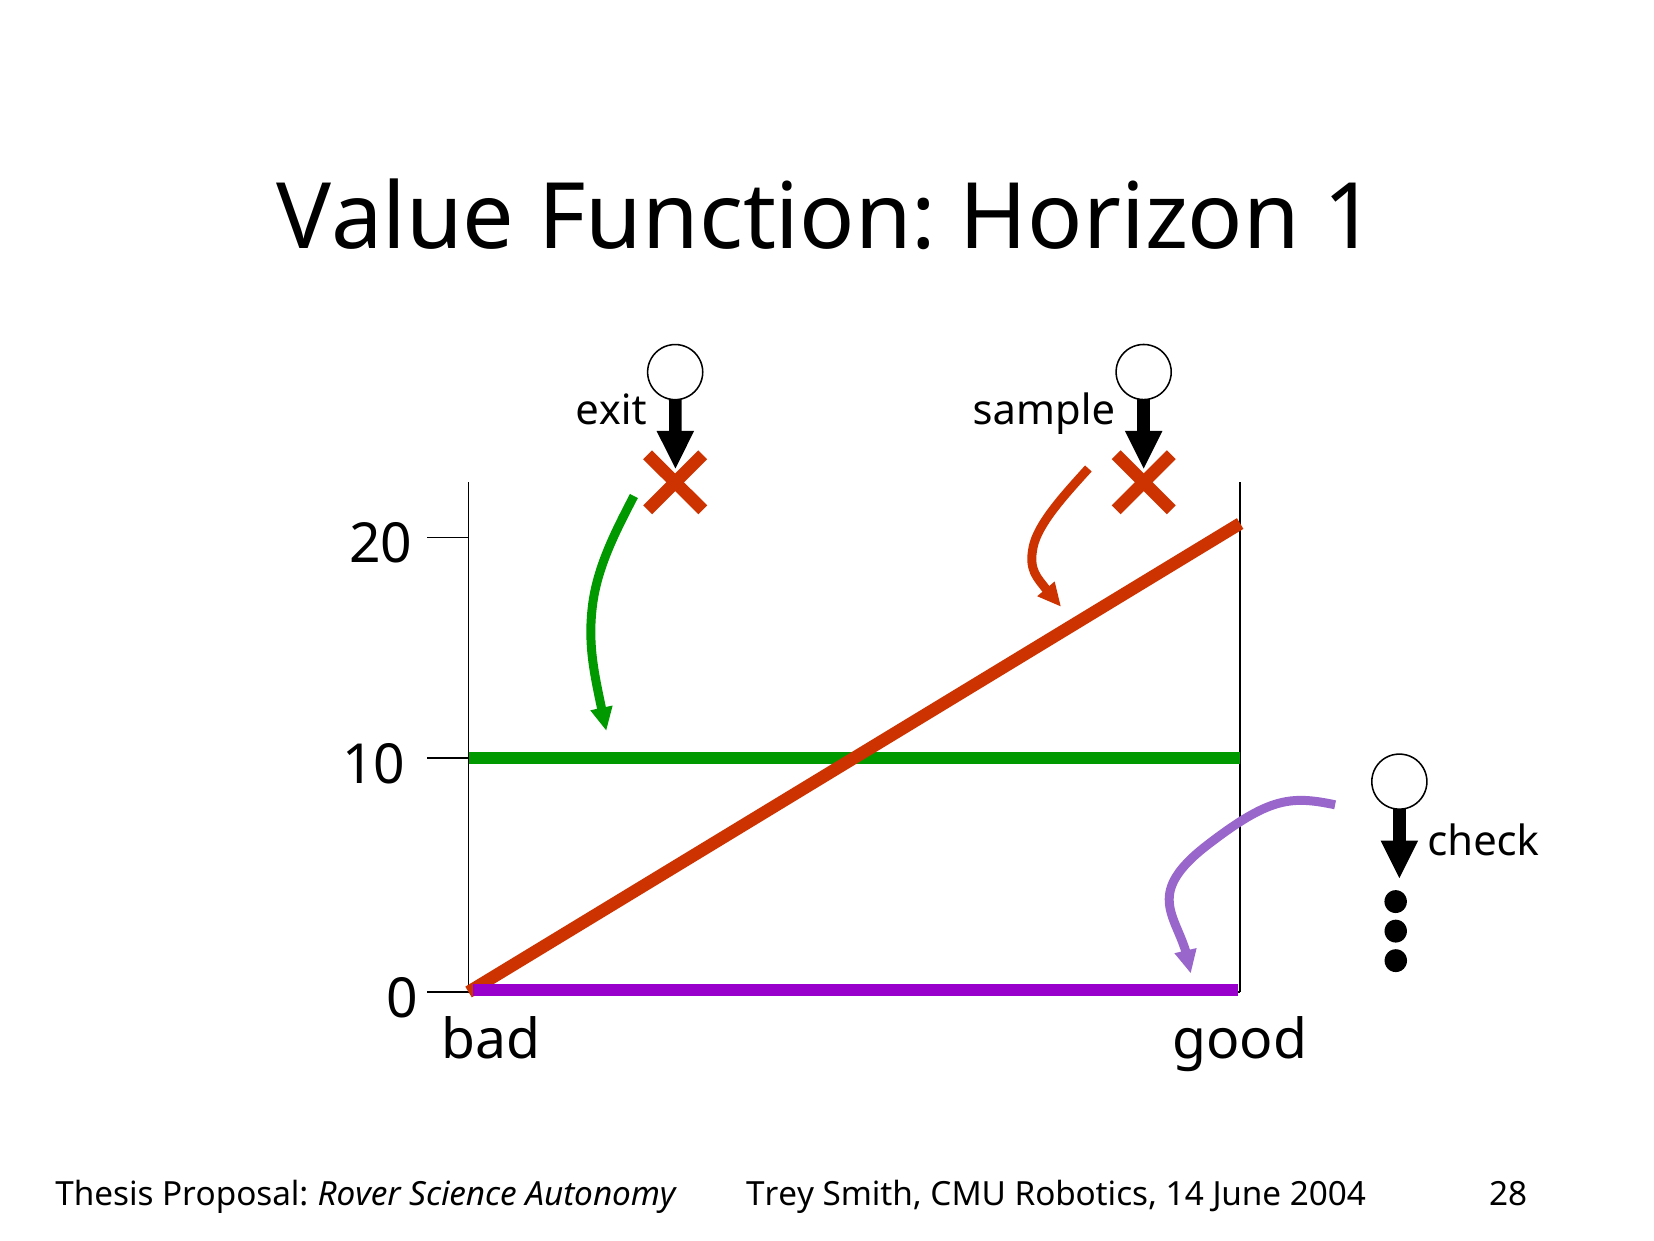

# Value Function: Horizon 1
exit
sample
20
10
check
0
bad
good